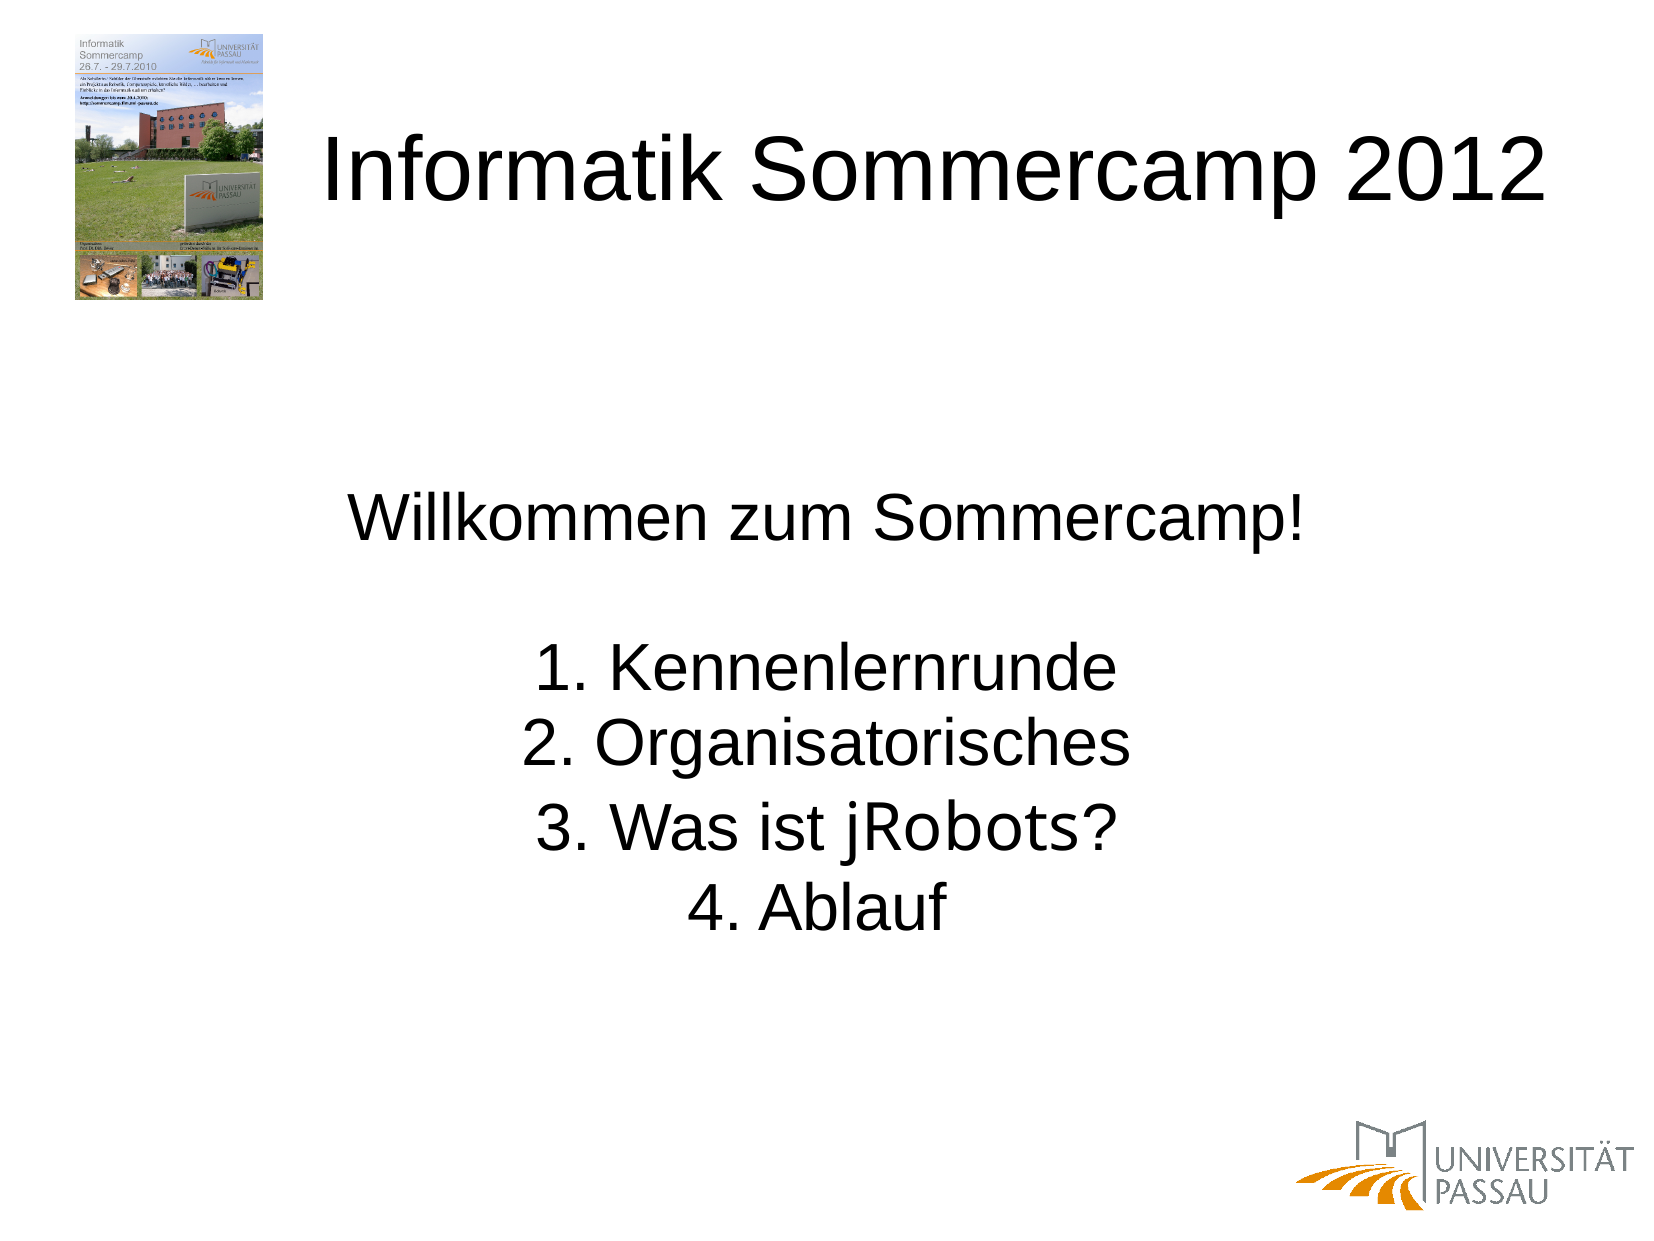

# Informatik Sommercamp 2012
Willkommen zum Sommercamp!
1. Kennenlernrunde
2. Organisatorisches
3. Was ist jRobots?
4. Ablauf